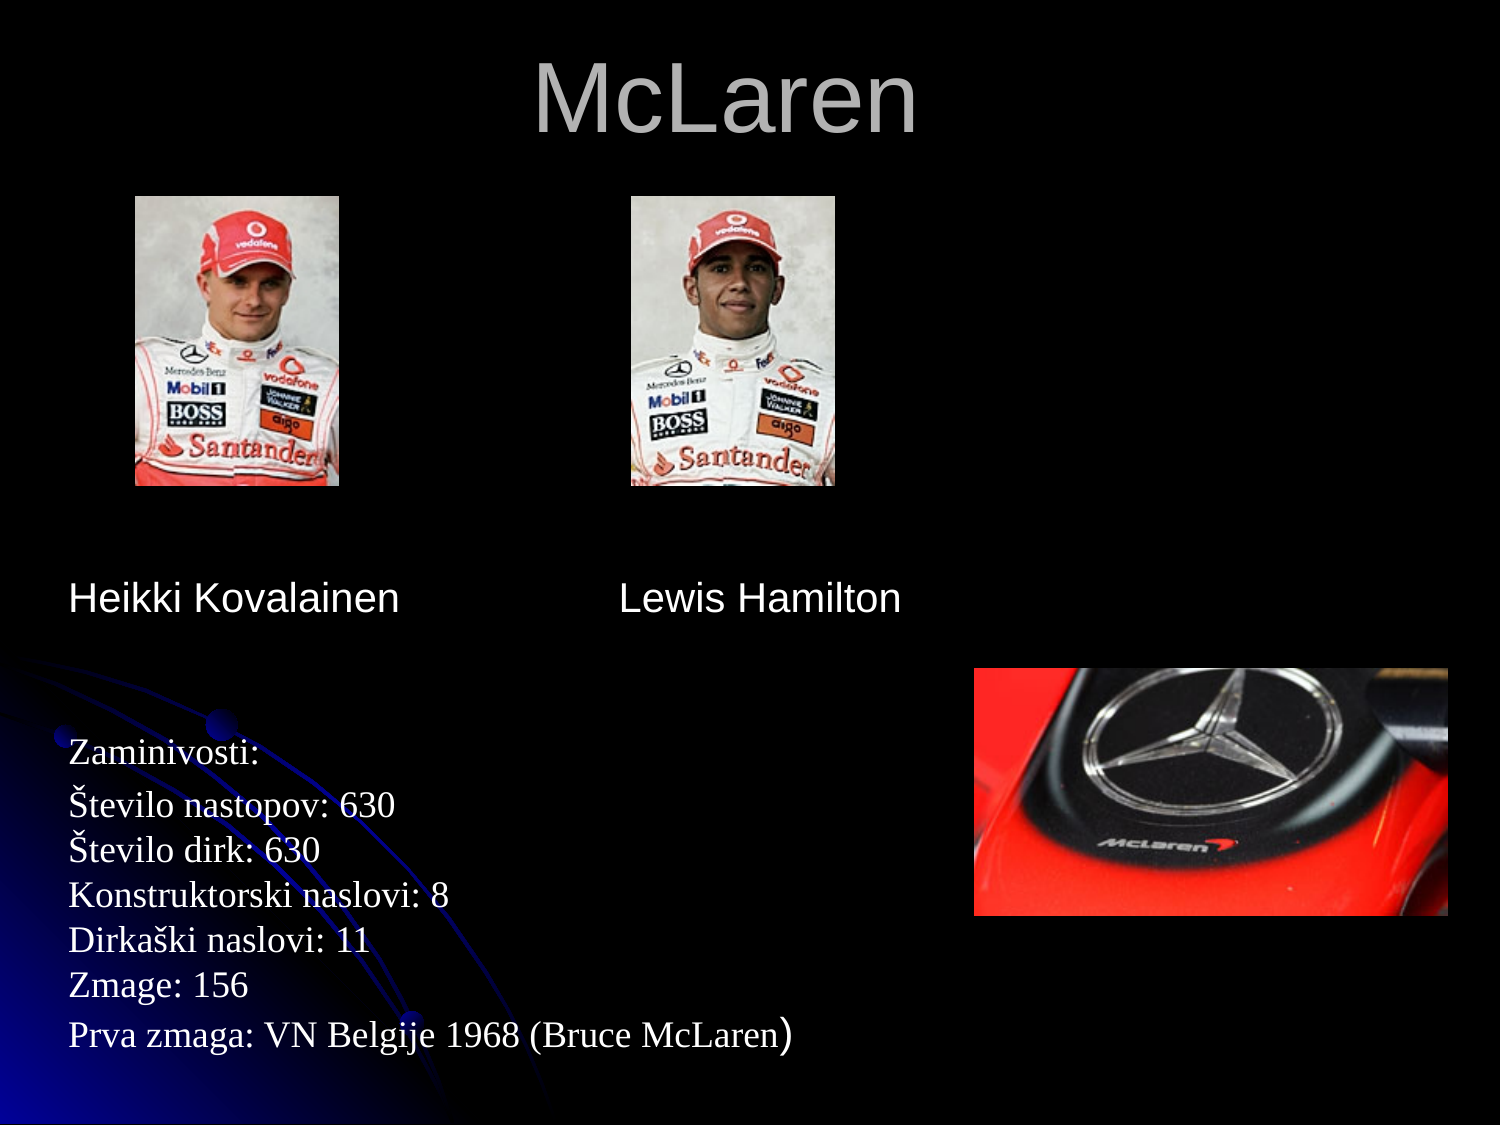

# McLaren
Heikki Kovalainen Lewis Hamilton
Zaminivosti:
Število nastopov: 630
Število dirk: 630
Konstruktorski naslovi: 8
Dirkaški naslovi: 11
Zmage: 156
Prva zmaga: VN Belgije 1968 (Bruce McLaren)